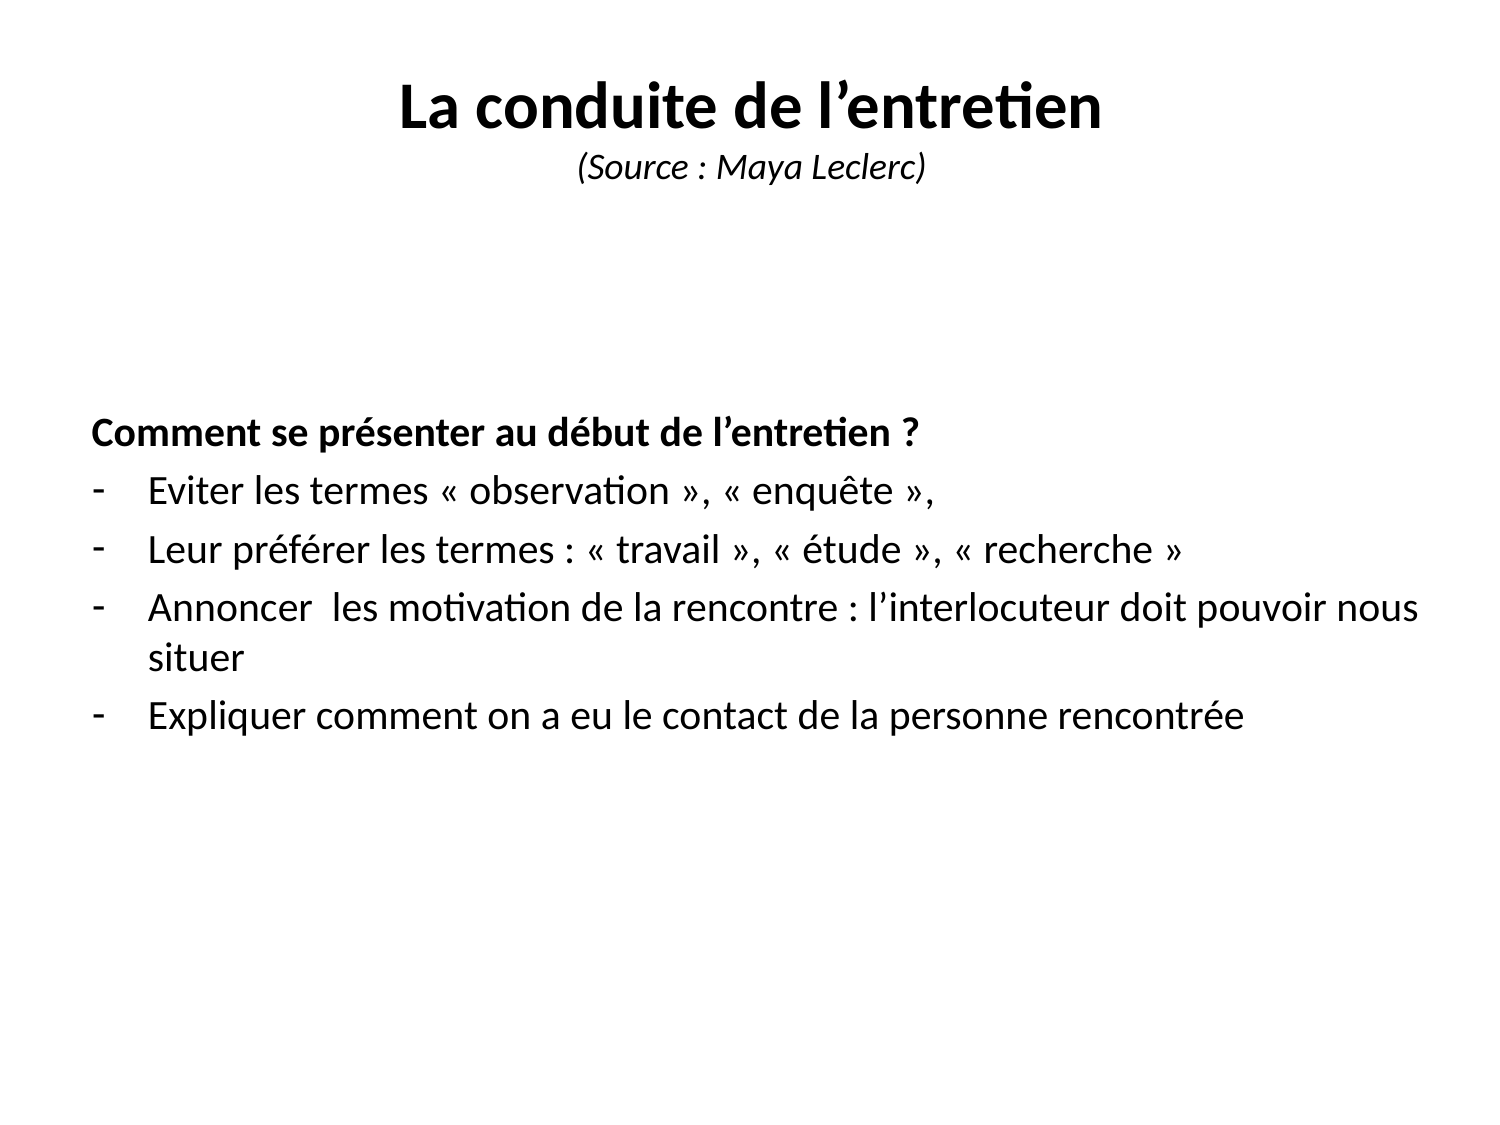

# La conduite de l’entretien (Source : Maya Leclerc)
Comment se présenter au début de l’entretien ?
Eviter les termes « observation », « enquête »,
Leur préférer les termes : « travail », « étude », « recherche »
Annoncer les motivation de la rencontre : l’interlocuteur doit pouvoir nous situer
Expliquer comment on a eu le contact de la personne rencontrée